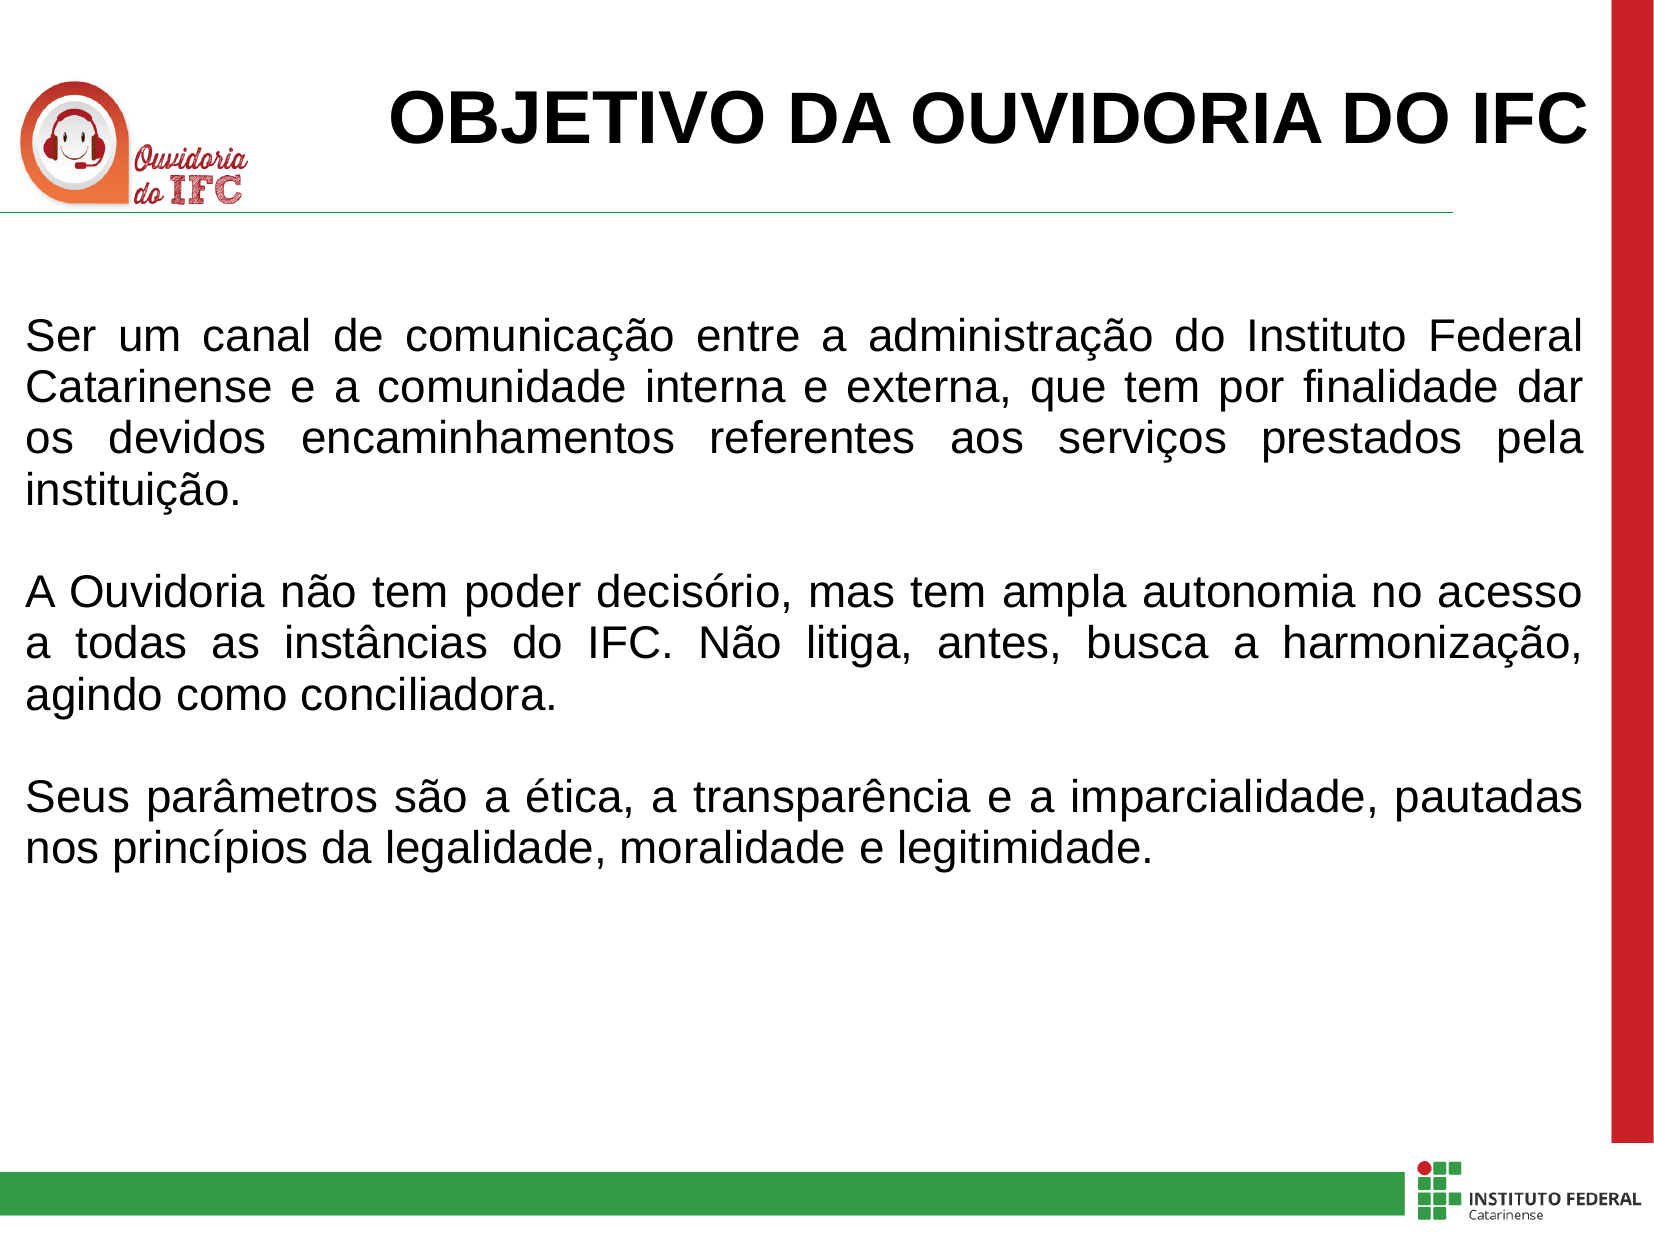

OBJETIVO DA OUVIDORIA DO IFC
# Ser um canal de comunicação entre a administração do Instituto Federal Catarinense e a comunidade interna e externa, que tem por finalidade dar os devidos encaminhamentos referentes aos serviços prestados pela instituição.
A Ouvidoria não tem poder decisório, mas tem ampla autonomia no acesso a todas as instâncias do IFC. Não litiga, antes, busca a harmonização, agindo como conciliadora.
Seus parâmetros são a ética, a transparência e a imparcialidade, pautadas nos princípios da legalidade, moralidade e legitimidade.